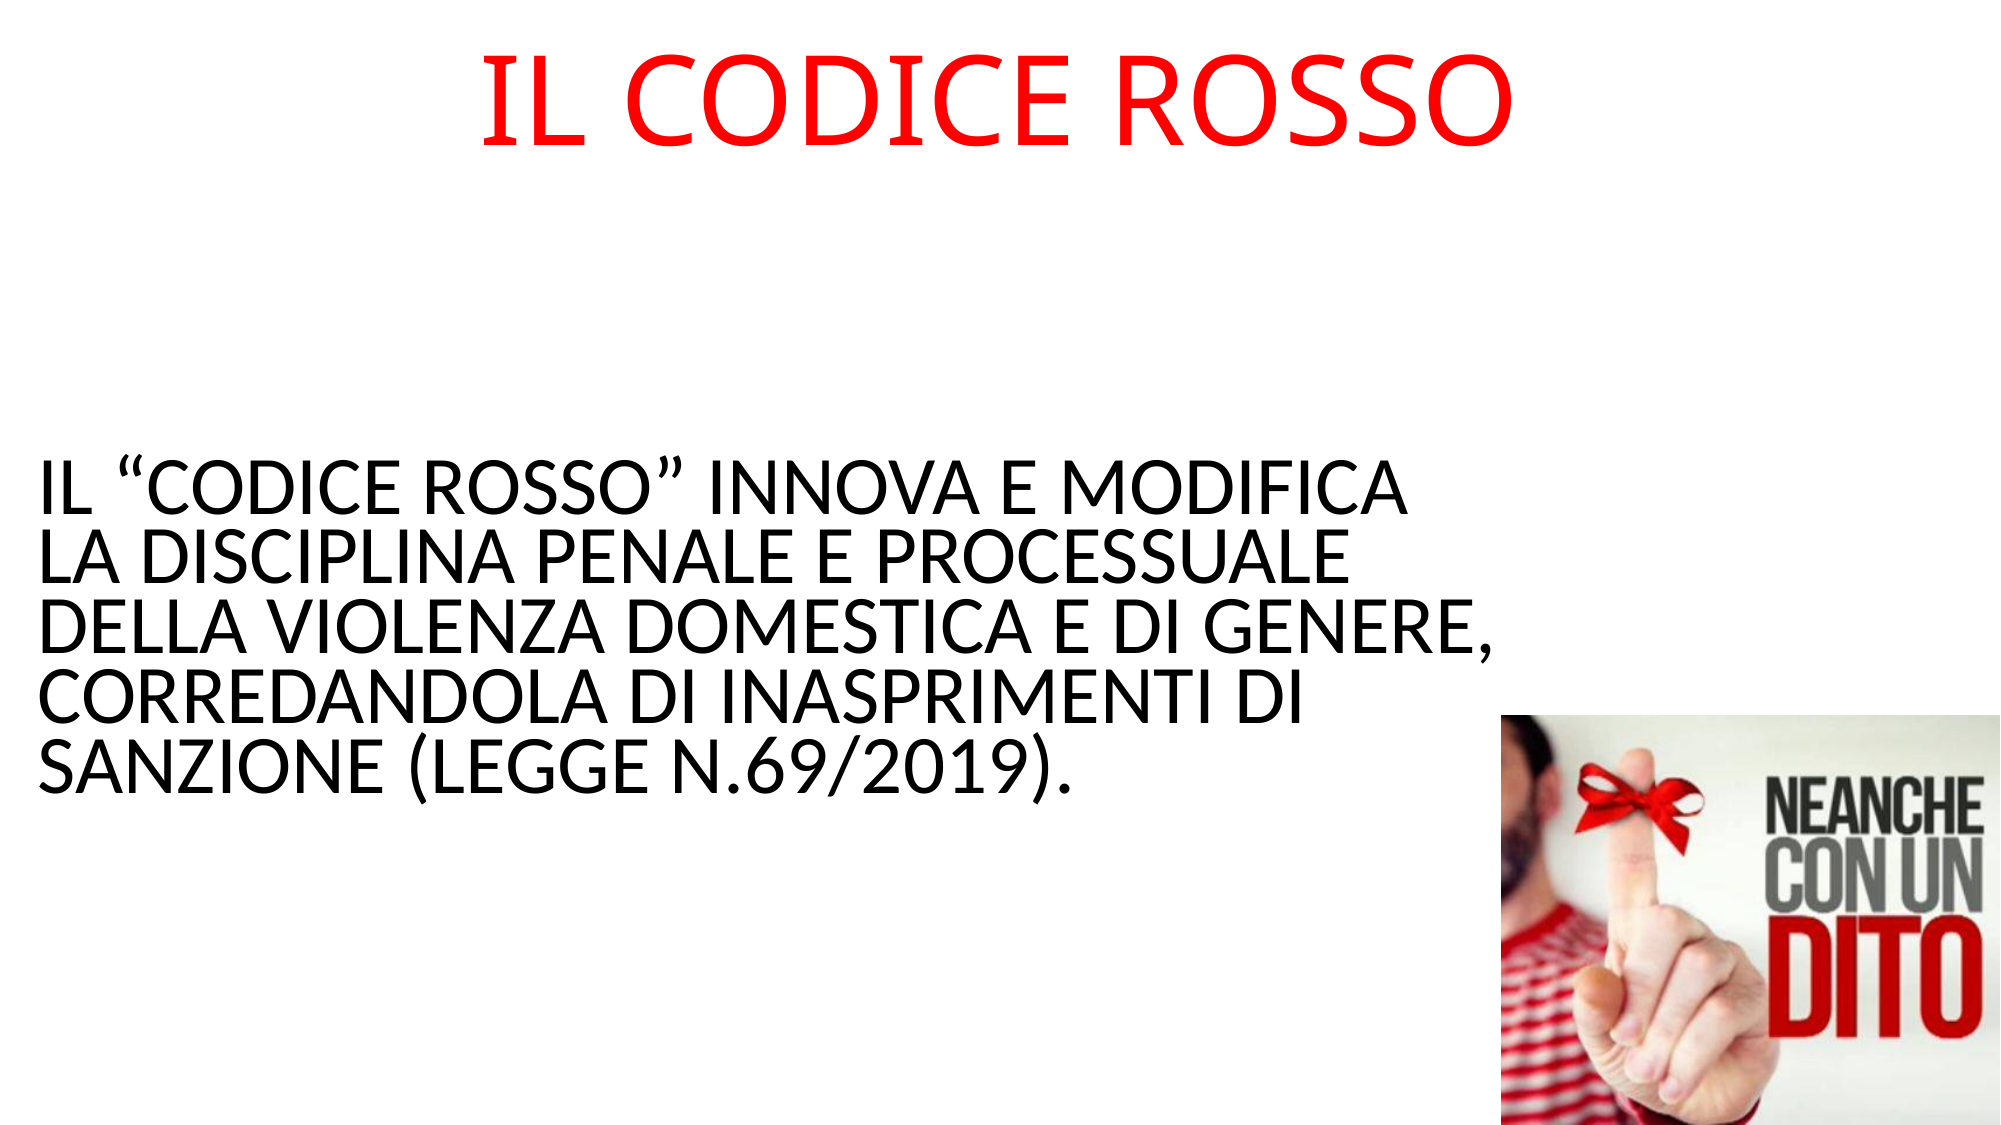

# IL CODICE ROSSO
IL “CODICE ROSSO” INNOVA E MODIFICA LA DISCIPLINA PENALE E PROCESSUALE DELLA VIOLENZA DOMESTICA E DI GENERE, CORREDANDOLA DI INASPRIMENTI DI SANZIONE (LEGGE N.69/2019).